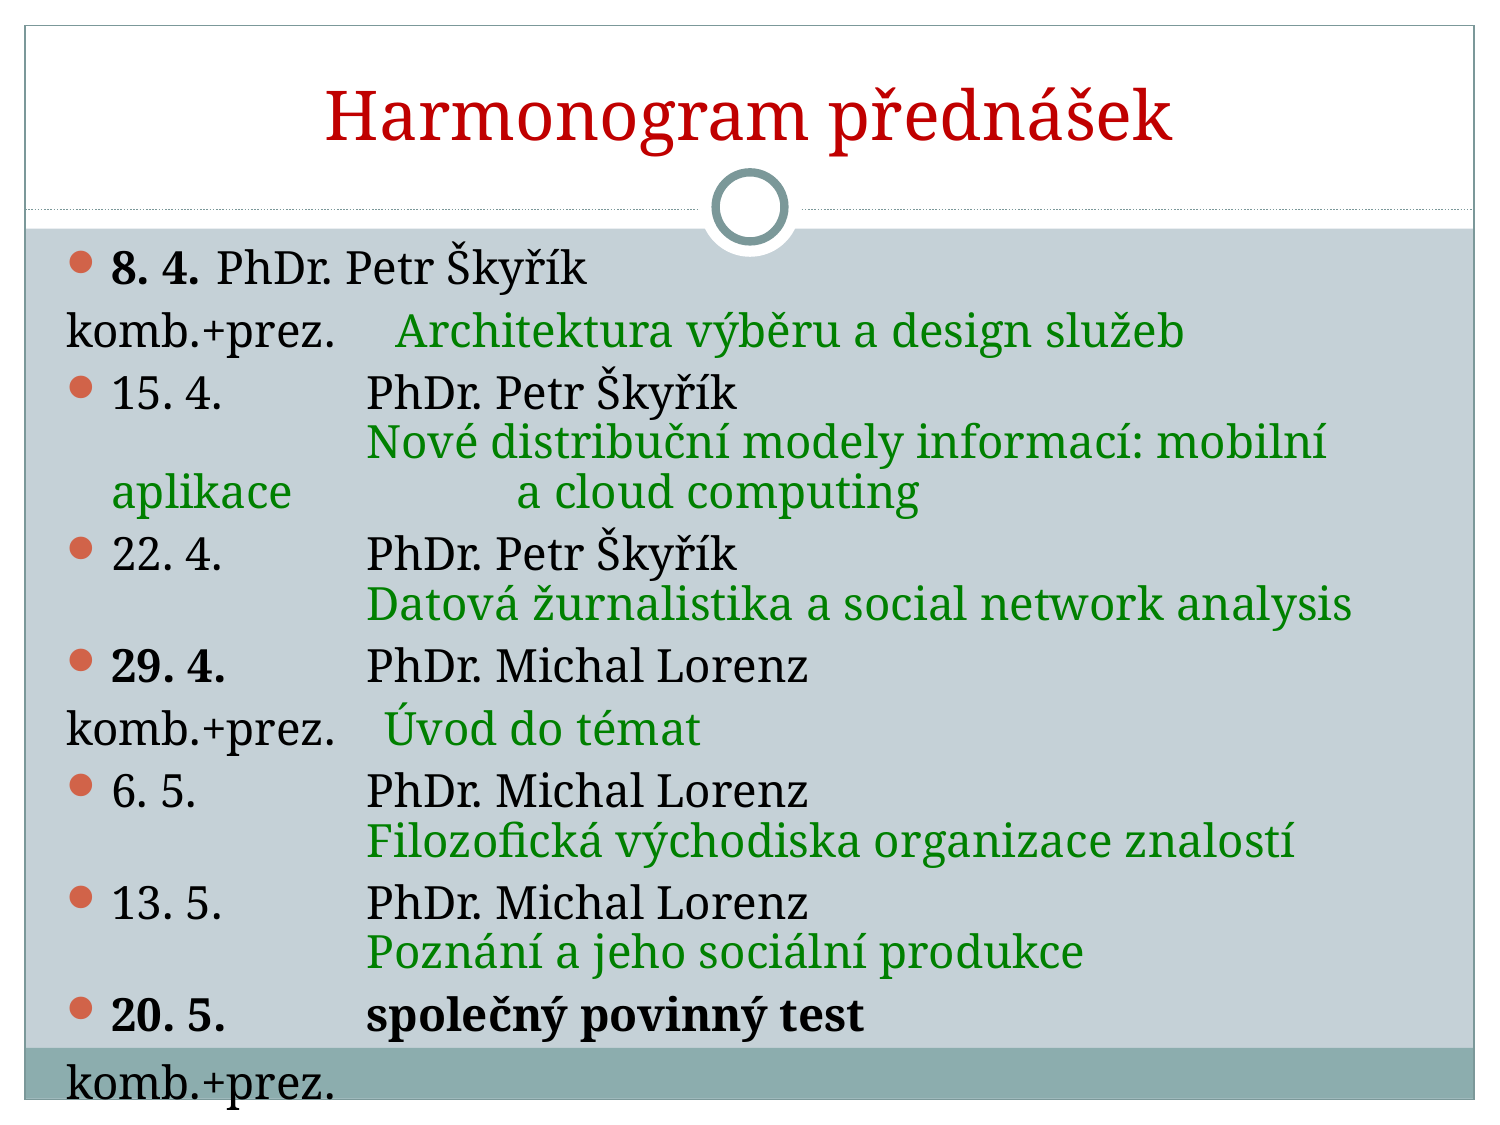

# Harmonogram přednášek
8. 4. 	PhDr. Petr Škyřík
komb.+prez. Architektura výběru a design služeb
15. 4. 	PhDr. Petr Škyřík
		Nové distribuční modely informací: mobilní aplikace 		a cloud computing
22. 4. 	PhDr. Petr Škyřík
		Datová žurnalistika a social network analysis
29. 4. 	PhDr. Michal Lorenz
komb.+prez. Úvod do témat
6. 5. 		PhDr. Michal Lorenz
		Filozofická východiska organizace znalostí
13. 5. 	PhDr. Michal Lorenz							Poznání a jeho sociální produkce
20. 5.	společný povinný test
komb.+prez.